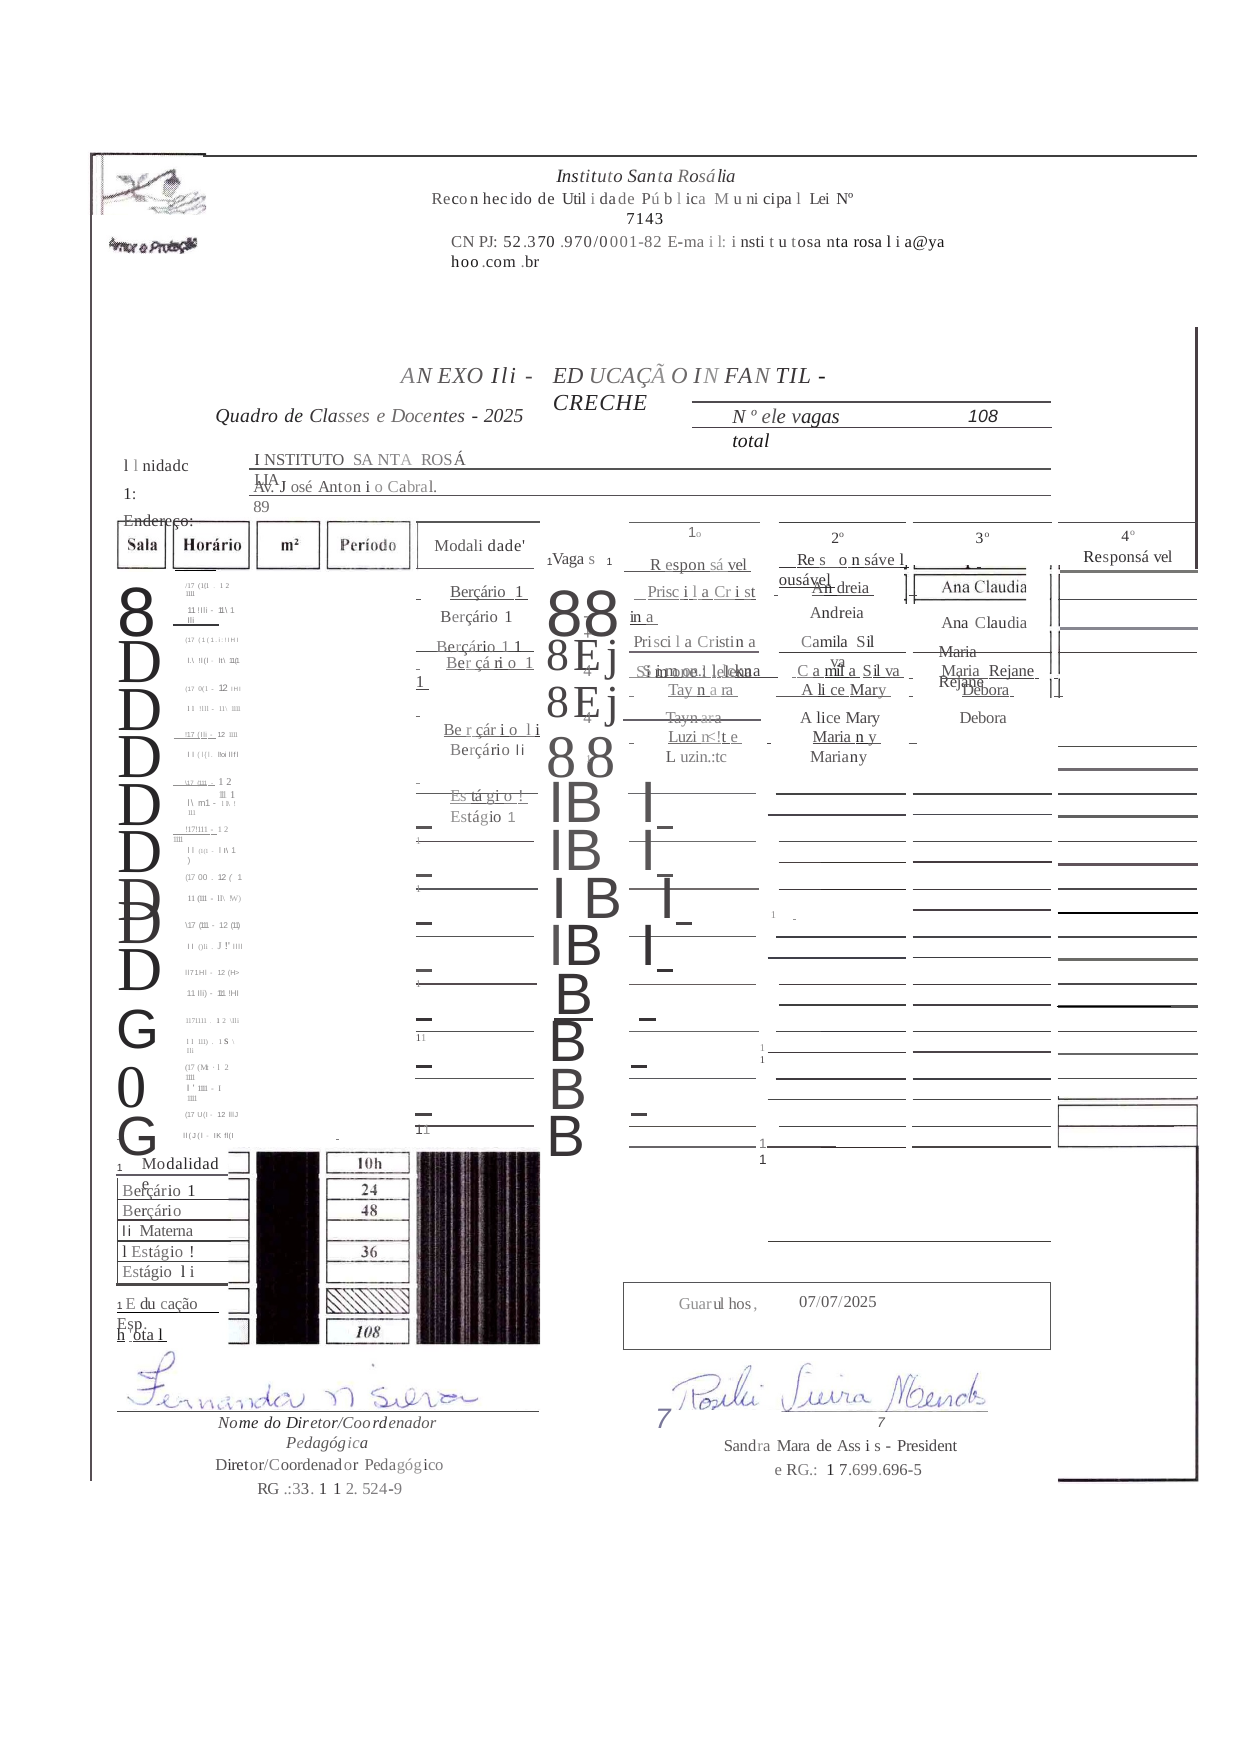

Instituto Santa Rosália
Recon hecido de Util i dade Pú b l ica M u ni cipa l Lei Nº 7143
CN PJ: 52.370 .970/0001-82 E-ma i l: i nsti t u tosa nta rosa l i a@ya hoo.com .br
AN EXO Ili -
Quadro de Classes e Docentes - 2025
ED UCAÇÃ O IN FAN TIL - CRECHE
N º ele vagas total
108
l l nidadc 1: Endereço:
I NSTITUTO SA NTA ROSÁ LIA
Av. J osé Anton i o Cabral. 89
1o
1 Vaga s 1 R espon sá vel
4º
Responsá vel
2º	3º
Modali dade'
 Re s o n sáve l 	 	ousável
8
88
 	Berçário 1 	 Berçário 1
Berçário 1 1
 Prisc i l a Cr i st in a 	 Prisci l a Cristin a
Si m one l lelena
 	An dreia
/17 (1{1 . 1 2 1111
Andreia
Camila Sil va
Ana Claudia Maria Rejane
11 !Ili - 11\ 1 Ili
-+
D
8Ej
(17 (1(1.i:!IHI
 	Ber çá ri o 1 1
 		Be r çár i o l i 	 Berçário li
 		Es tá gi o ! 	 Estágio 1
4	 S i m on.: l lckna 	C a mil a Sil va 	 	Maria Rejane
l.\ !l(l - lt\ 11(1
D
8Ej
 	Tay n a ra 	 A li ce Mary 	 	Debora
(17 0(1 - 12 IHI
4	Taynara	A lice Mary	Debora
l l !lll - 11\ 1111
D
88
 	Luzi n<!t e 	 	Maria n y
 !17 (Ili - 12 1111
L uzin.:tc	Mariany
ll(l{l. l!oi llfl
1
D
 	IBI 	1
1 2 111 1
 \17 (111 -
l\ rn1 - l l\ !111
D
 	IBI 	1
 !17!111 - 1 2 1111
l l(1(1 - l I\ 1 )
D
 	I BI 	1
(17 00 . 12 (1
11 (111 - ll\ !W)
D D
 	IBI 	1
\17 (111 - 12 (11)
ll ()li . J !' llll
 	B 	11
ll71Hl - 12 (H>
11 Ili) - 11:1 !HI
 	B
G
0
1171111 . 1 2 \Ili
l l 111) . 1 s \Ili
1 1
 	B 	11
(17 (Mt ·l 2 1111
I'1111 - I 1111
B
G
(17 U(I - 12 lllJ
 	 ll(J(l - IK fl(I
1 1
Modalidad e
1
Berçário 1 Berçário li Materna l Estágio ! Estágio l i
Guarul hos,	07/07/2025
1 E du cação Esp.
h'ota l
7
Nome do Diretor/Coordenador Pedagógica
Diretor/Coordenador Pedagógico
RG .:33. 1 1 2. 524-9
7
Sandra Mara de Ass i s - President e RG.: 1 7.699.696-5